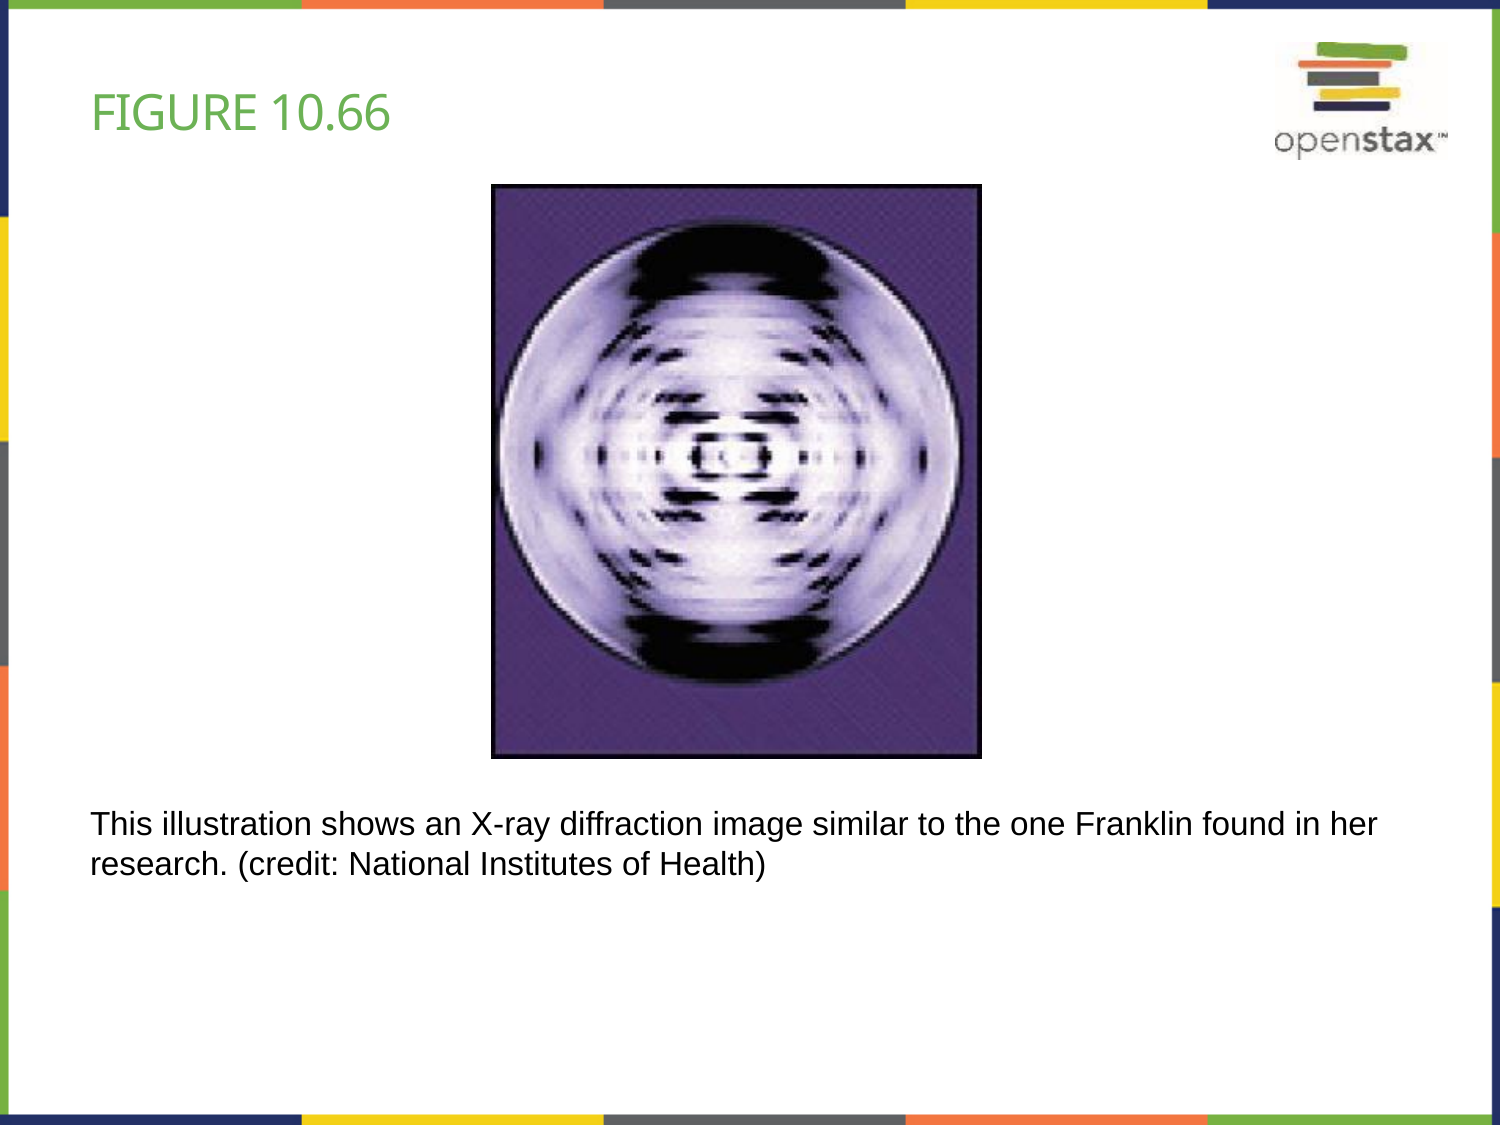

# Figure 10.66
This illustration shows an X-ray diffraction image similar to the one Franklin found in her research. (credit: National Institutes of Health)